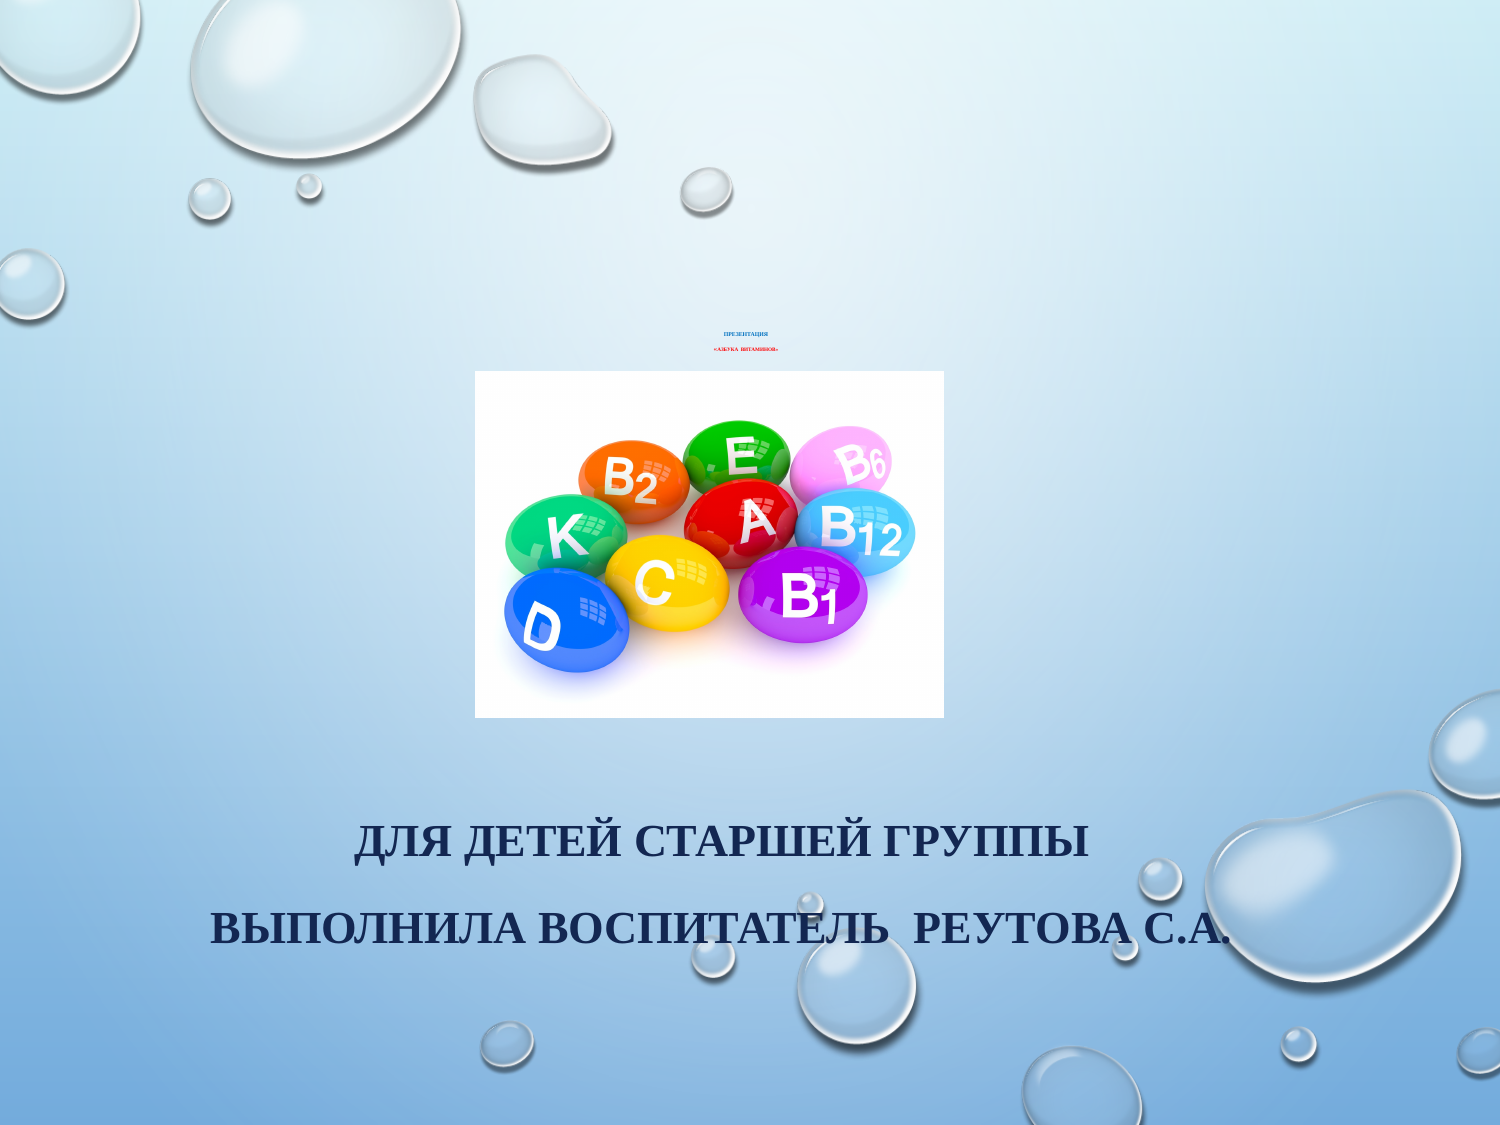

# презентация «АЗБУКА ВИТАМИНОВ»
Для детей старшей группы
ВЫПОЛНИЛА ВОСПИТАТЕЛЬ РеУТОВА С.А.